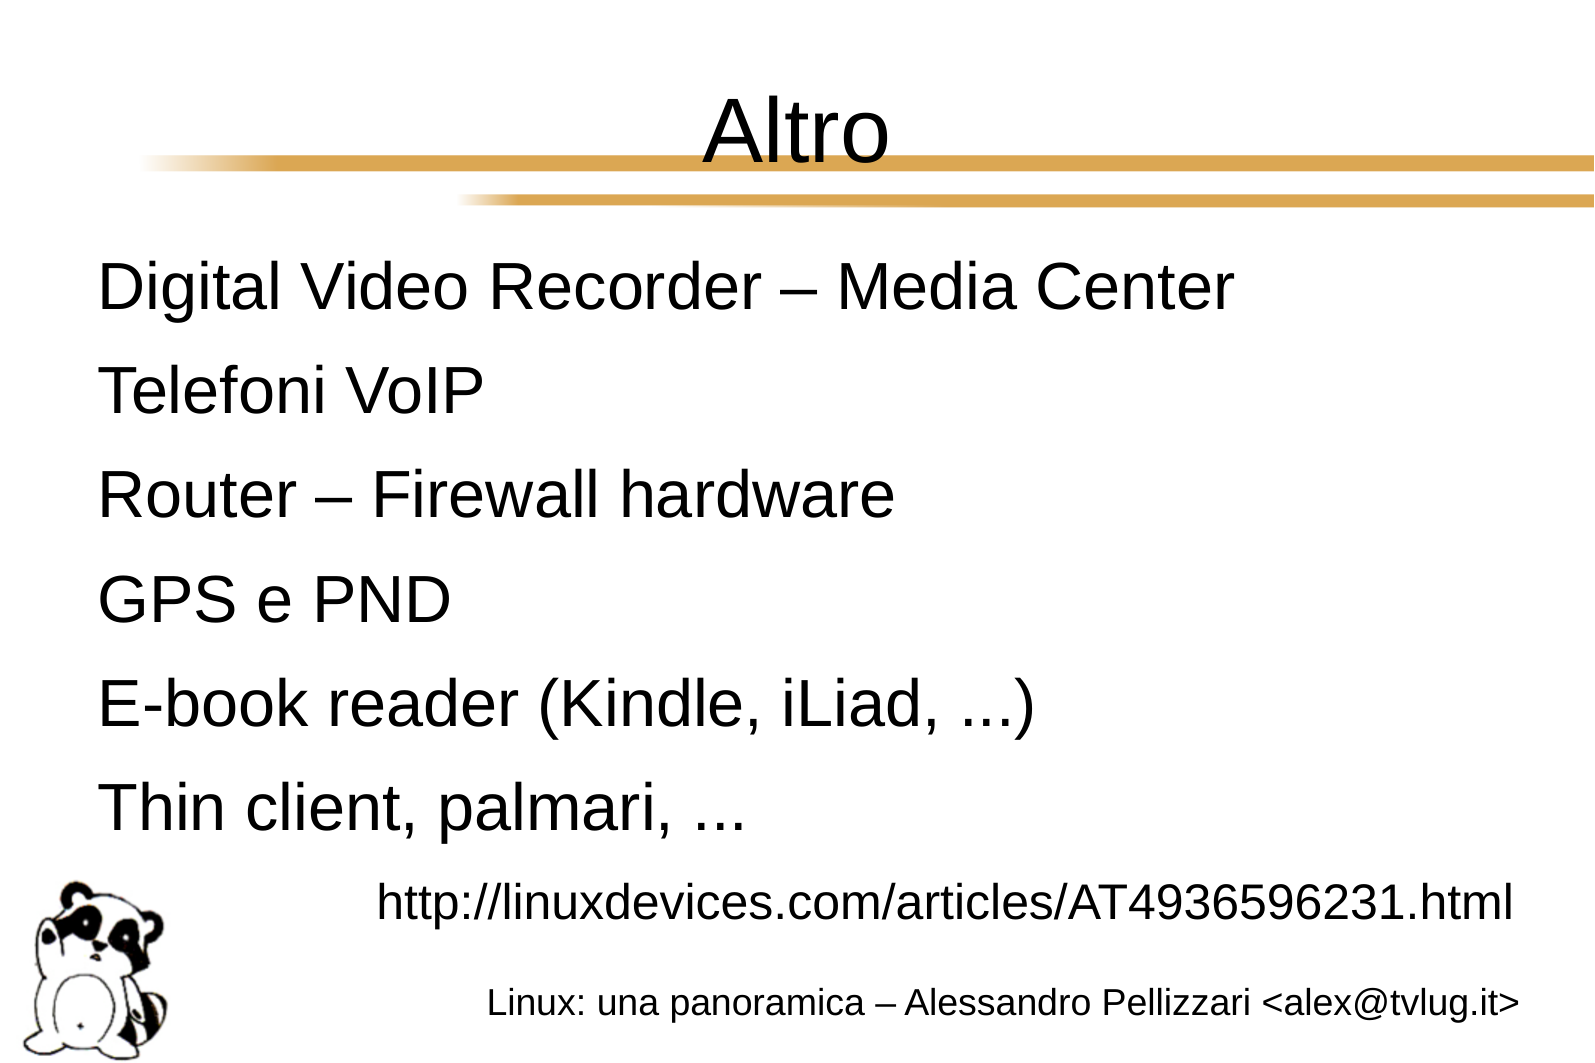

# Altro
Digital Video Recorder – Media Center
Telefoni VoIP
Router – Firewall hardware
GPS e PND
E-book reader (Kindle, iLiad, ...)
Thin client, palmari, ...
http://linuxdevices.com/articles/AT4936596231.html
Linux: una panoramica – Alessandro Pellizzari <alex@tvlug.it>